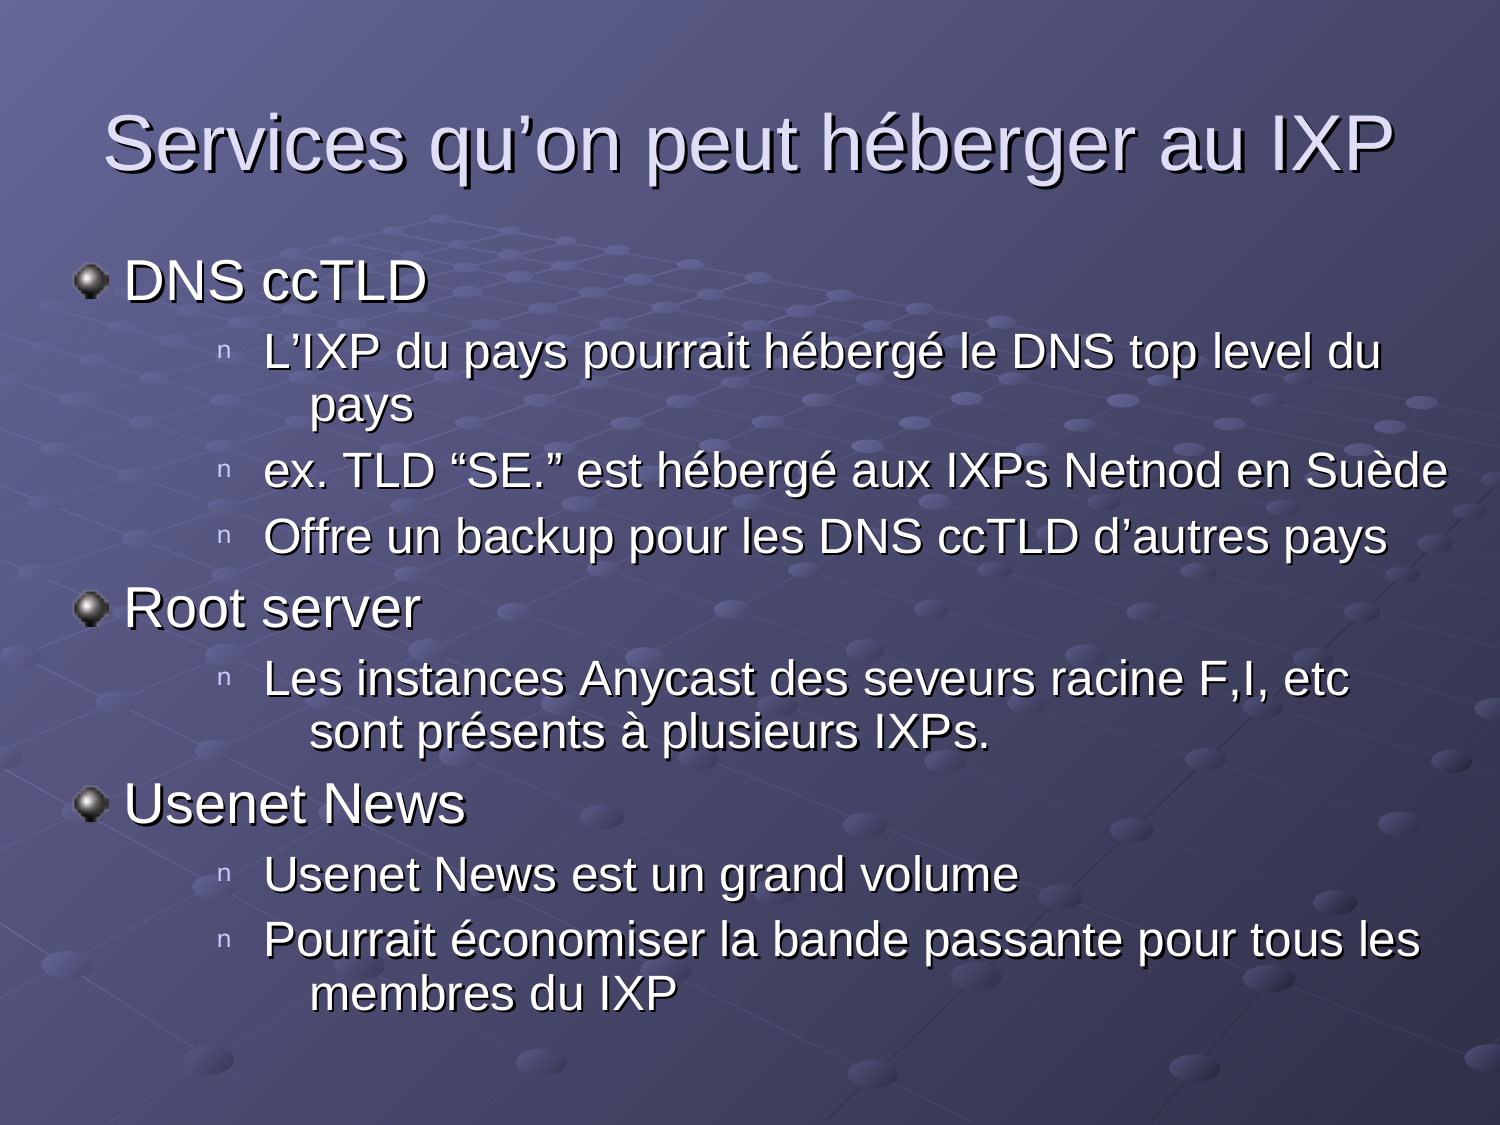

# Services qu’on peut héberger au IXP
DNS ccTLD
L’IXP du pays pourrait hébergé le DNS top level du pays
ex. TLD “SE.” est hébergé aux IXPs Netnod en Suède
Offre un backup pour les DNS ccTLD d’autres pays
Root server
Les instances Anycast des seveurs racine F,I, etc sont présents à plusieurs IXPs.
Usenet News
Usenet News est un grand volume
Pourrait économiser la bande passante pour tous les membres du IXP